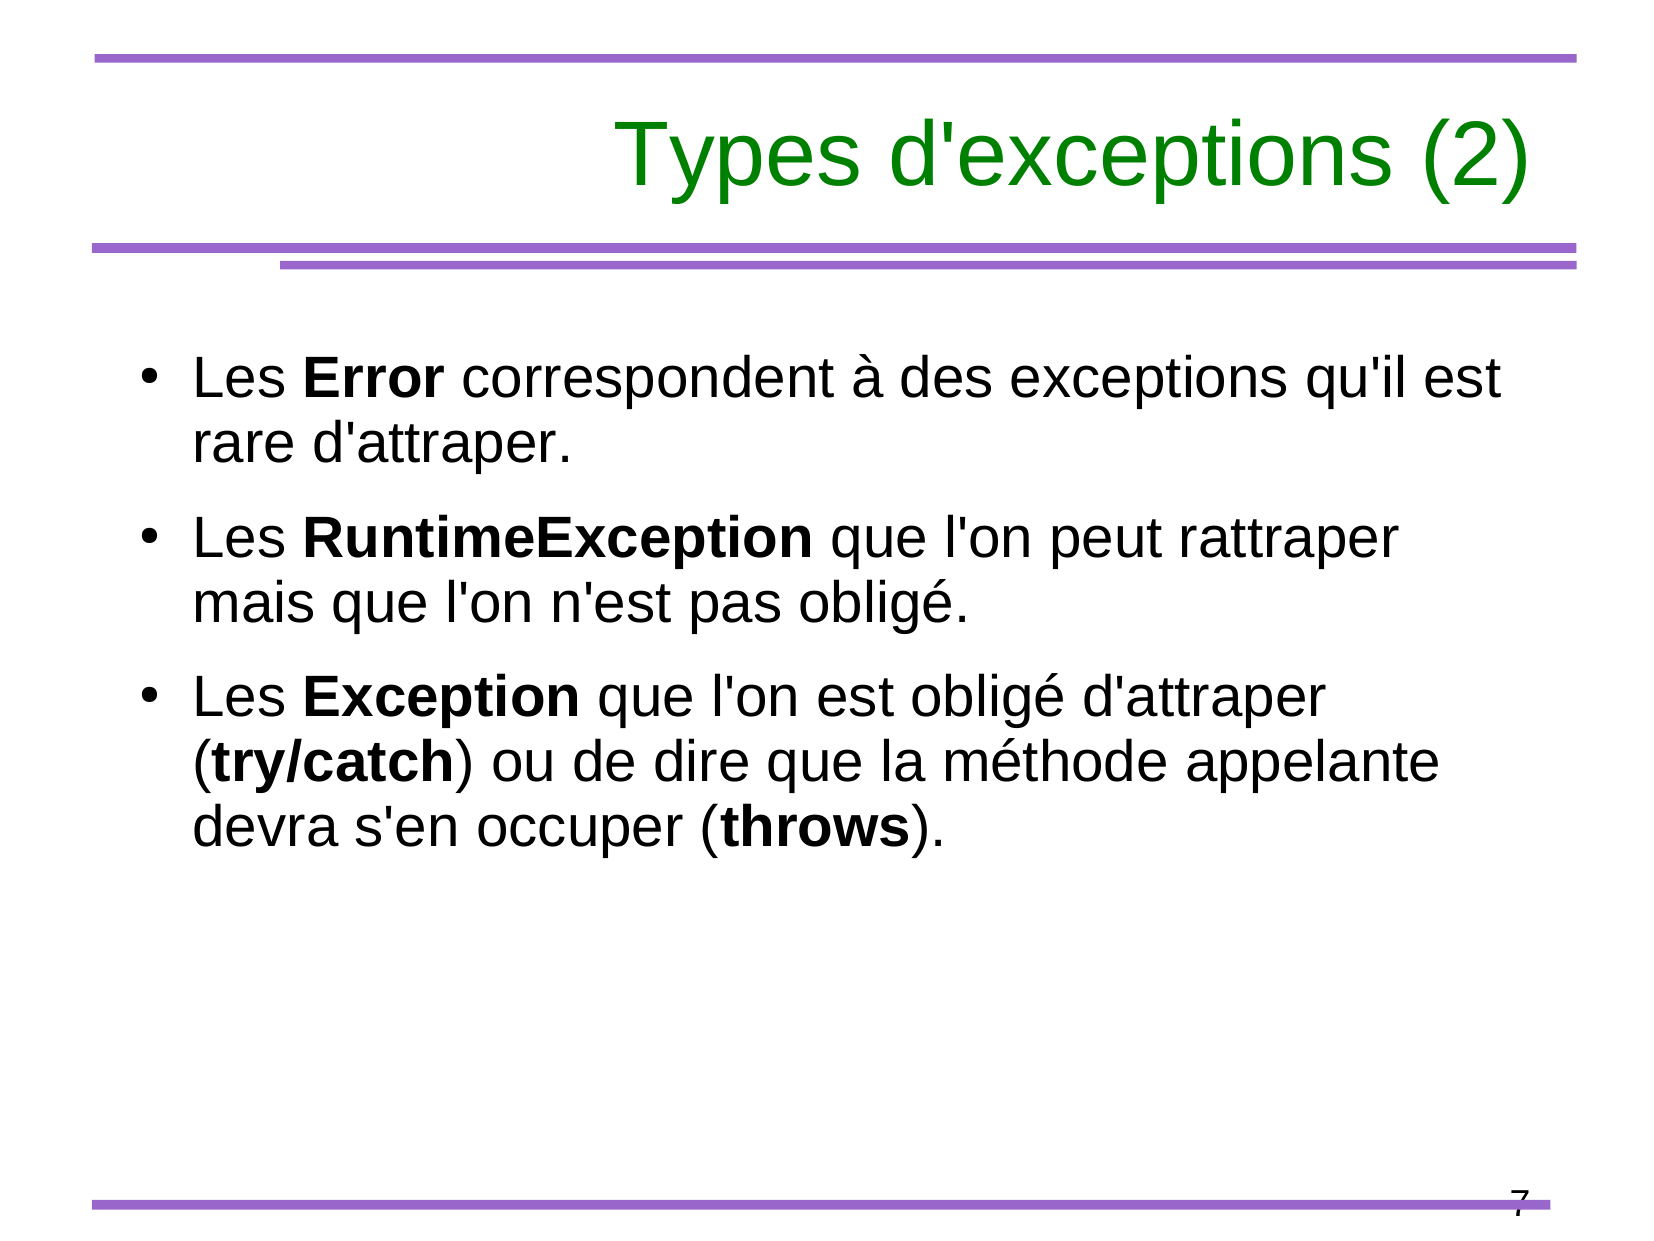

# Types d'exceptions (2)
Les Error correspondent à des exceptions qu'il est rare d'attraper.
Les RuntimeException que l'on peut rattraper mais que l'on n'est pas obligé.
Les Exception que l'on est obligé d'attraper (try/catch) ou de dire que la méthode appelante devra s'en occuper (throws).